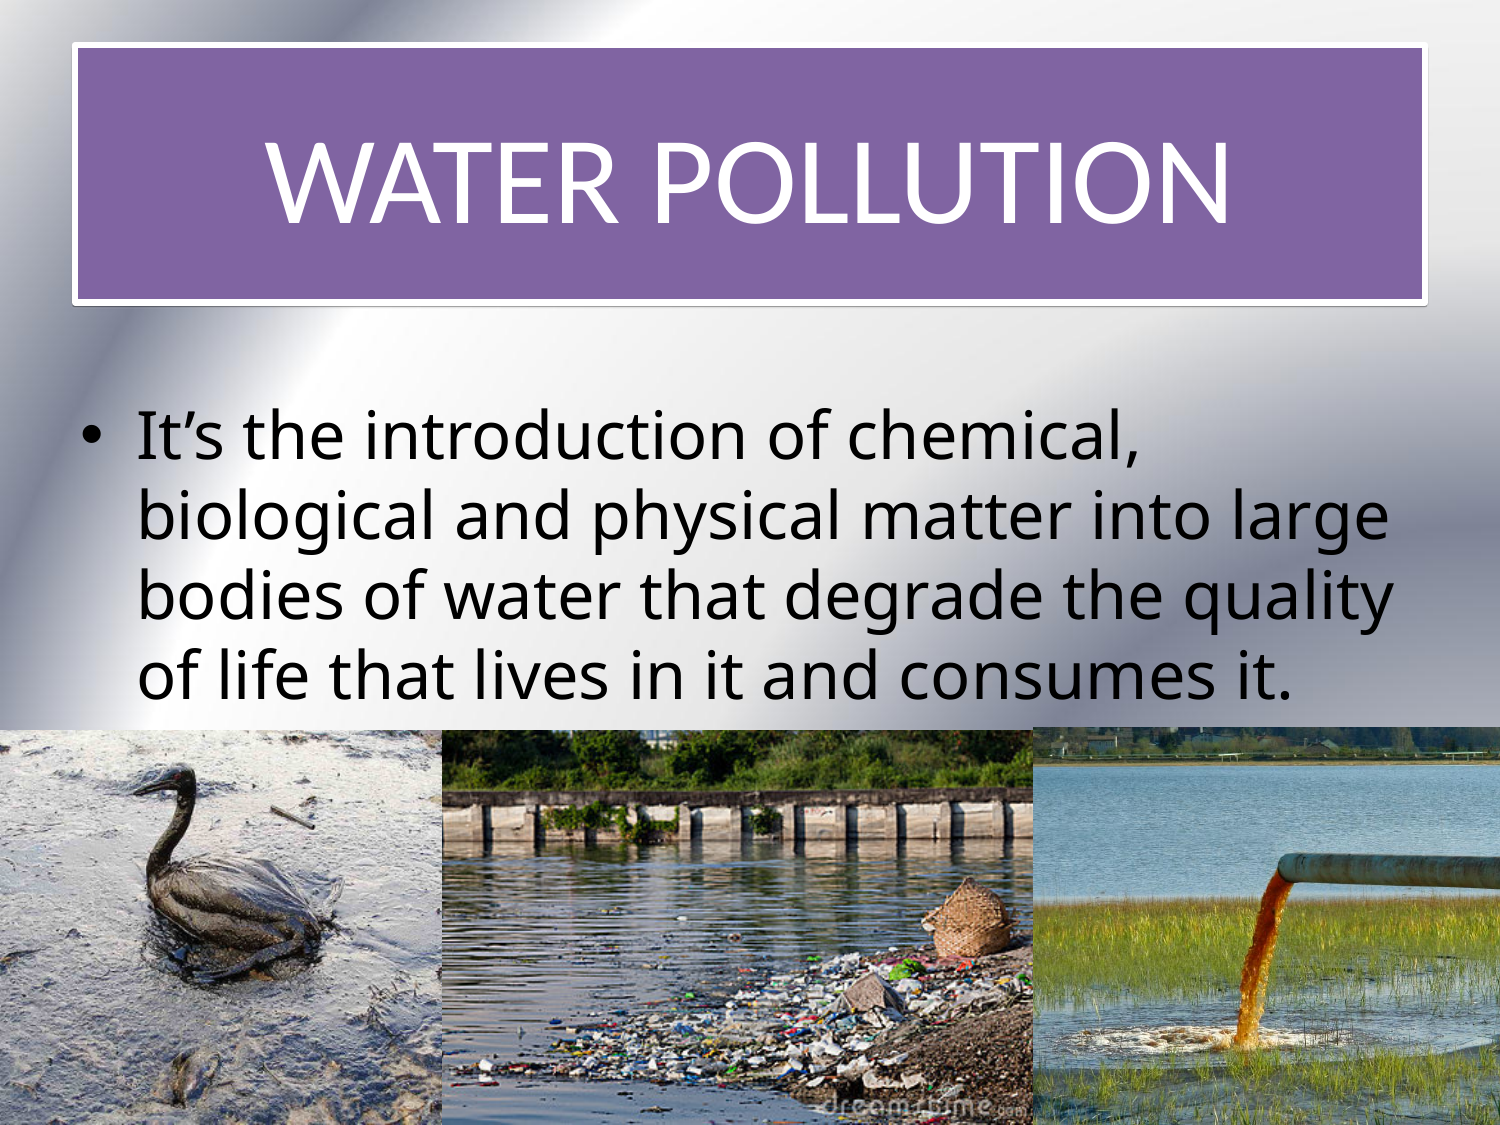

# WATER POLLUTION
It’s the introduction of chemical, biological and physical matter into large bodies of water that degrade the quality of life that lives in it and consumes it.